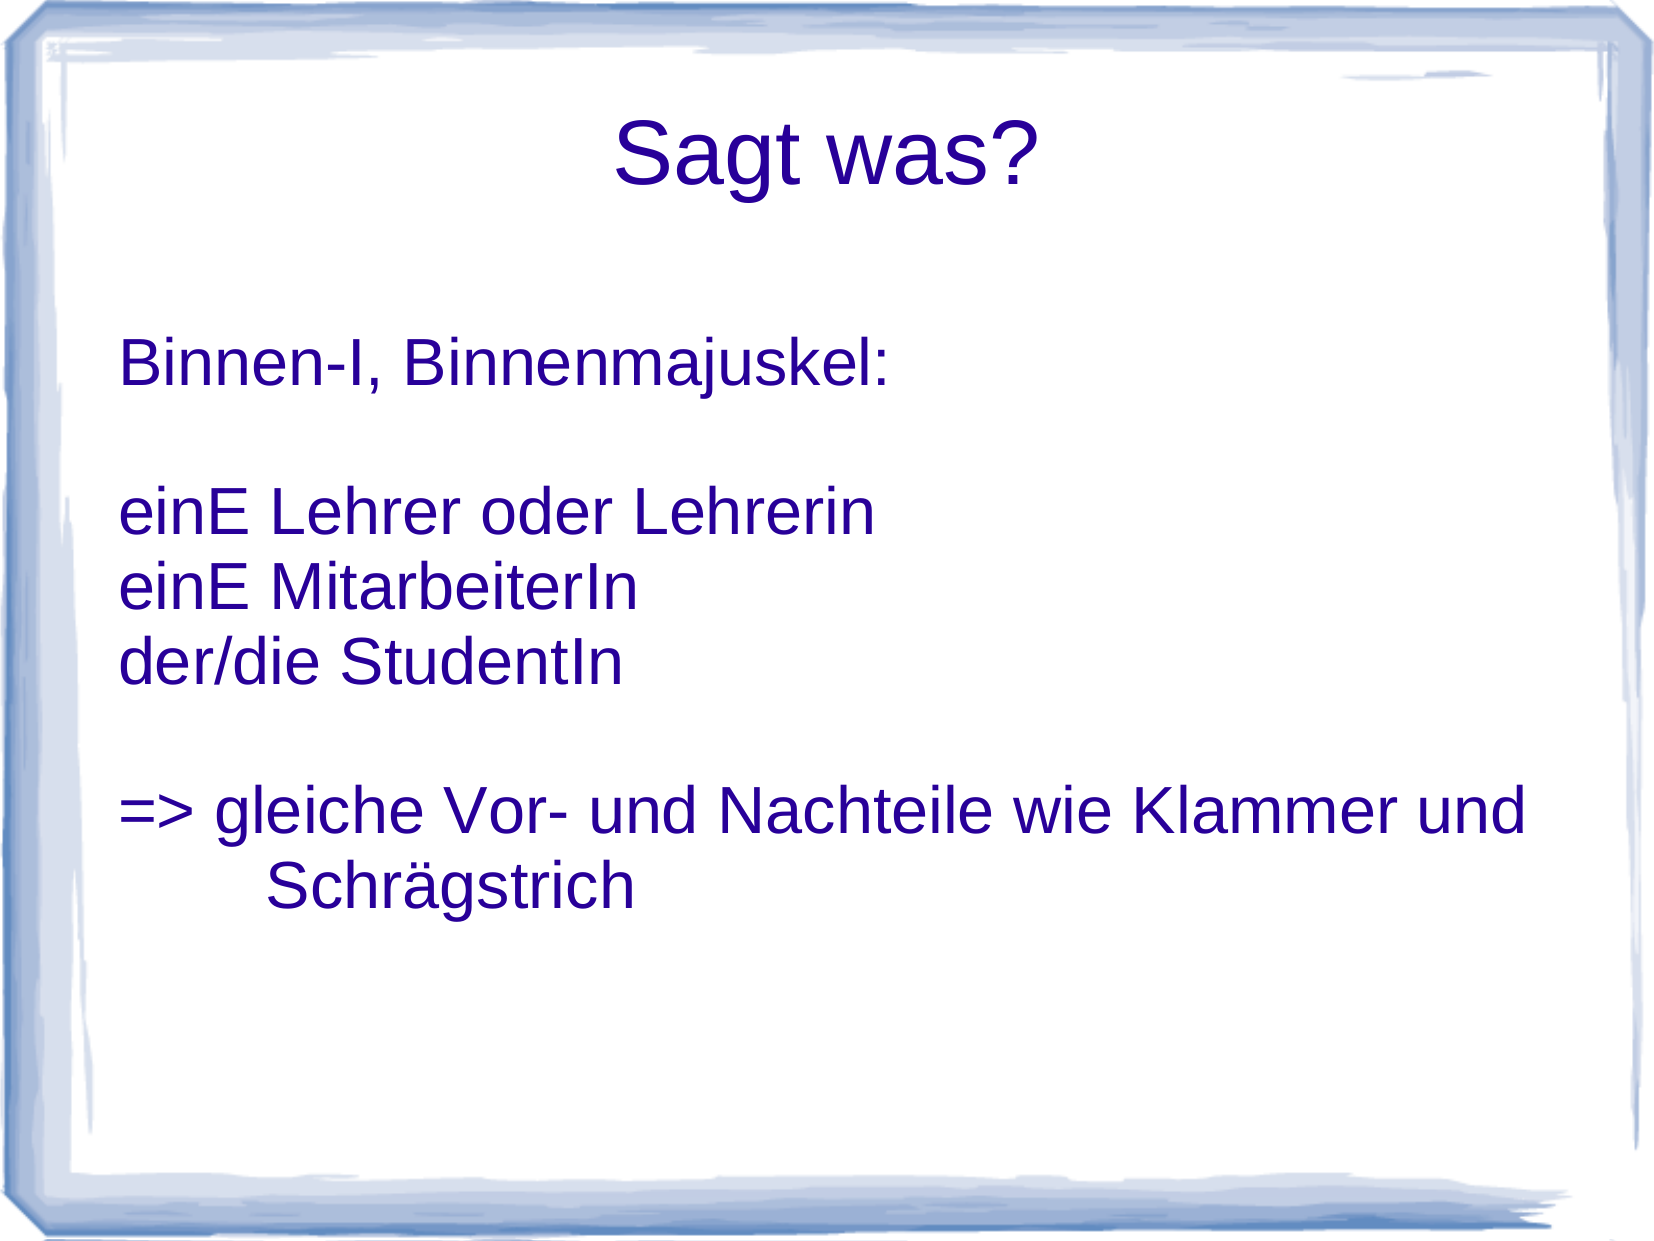

# Sagt was?
Binnen-I, Binnenmajuskel:
einE Lehrer oder Lehrerin
einE MitarbeiterIn
der/die StudentIn
=> gleiche Vor- und Nachteile wie Klammer und 		Schrägstrich